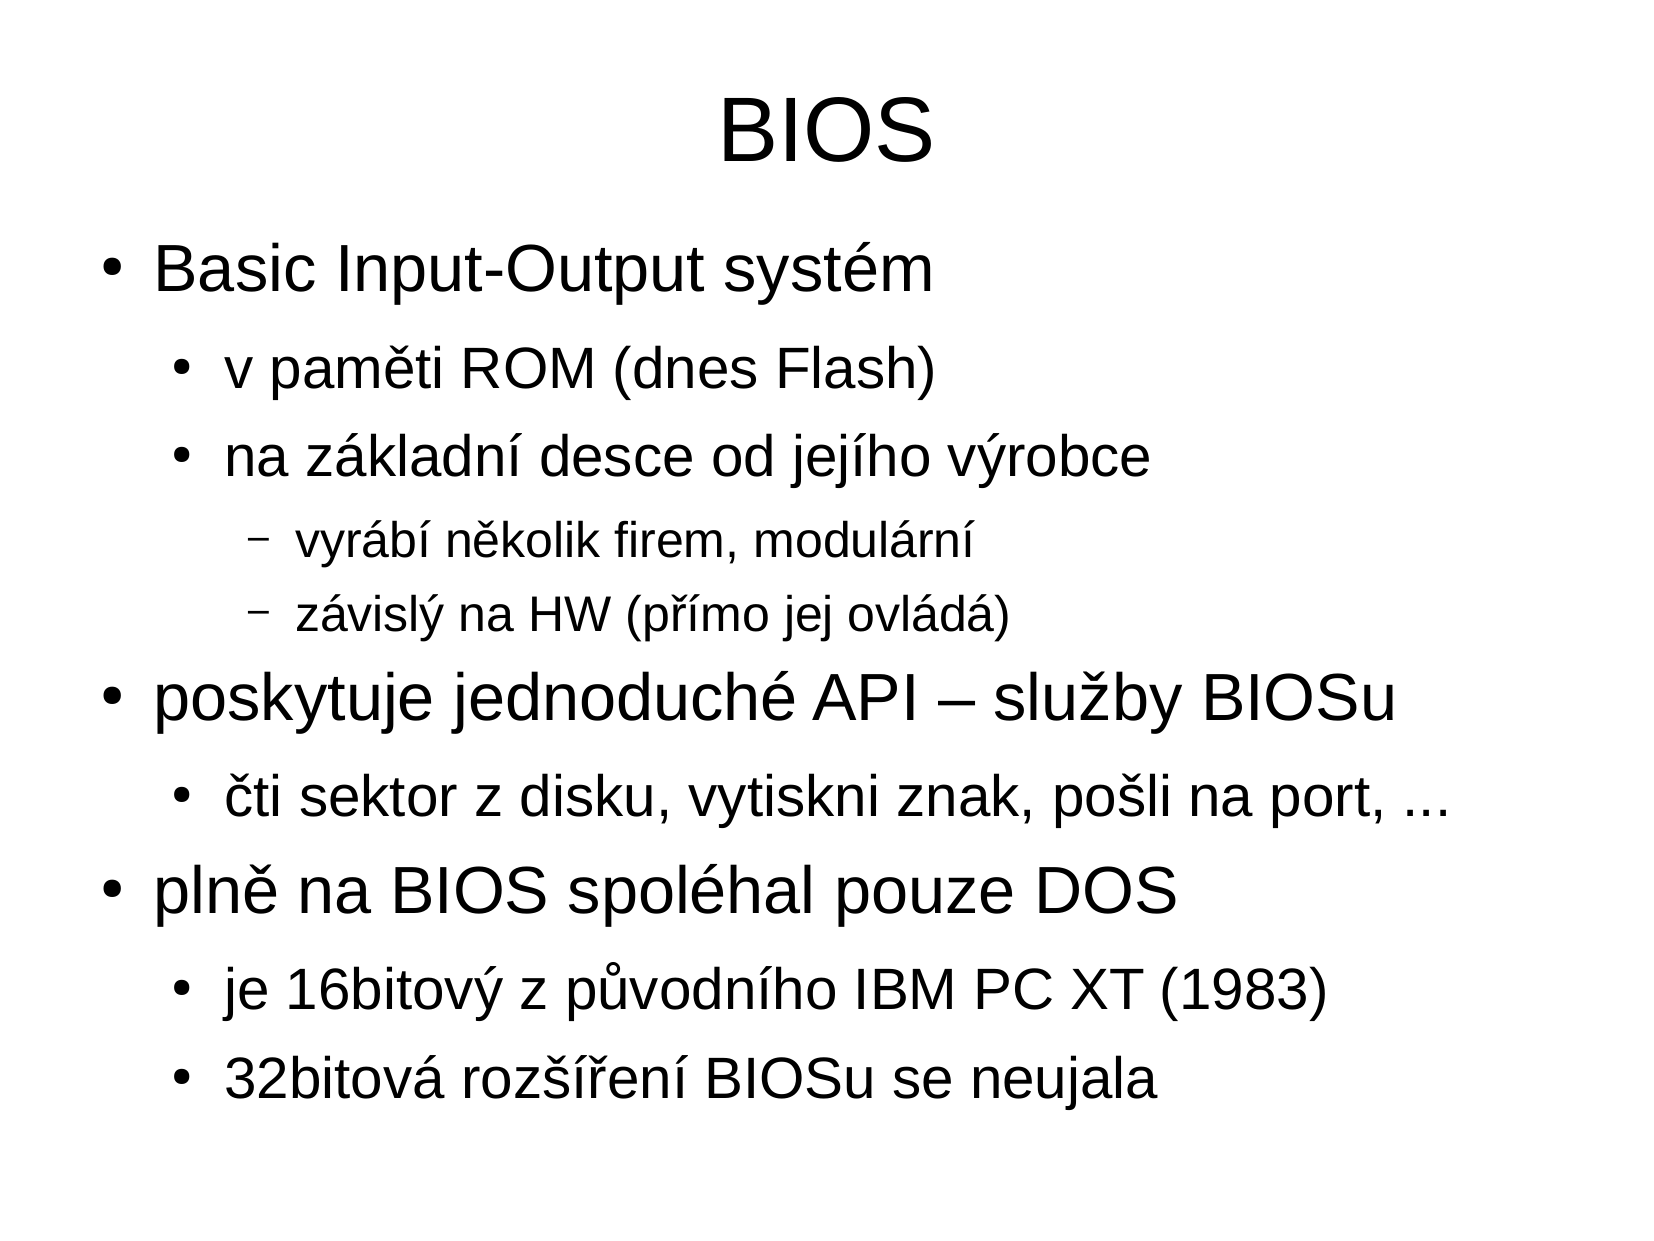

# BIOS
Basic Input-Output systém
v paměti ROM (dnes Flash)
na základní desce od jejího výrobce
vyrábí několik firem, modulární
závislý na HW (přímo jej ovládá)
poskytuje jednoduché API – služby BIOSu
čti sektor z disku, vytiskni znak, pošli na port, ...
plně na BIOS spoléhal pouze DOS
je 16bitový z původního IBM PC XT (1983)
32bitová rozšíření BIOSu se neujala